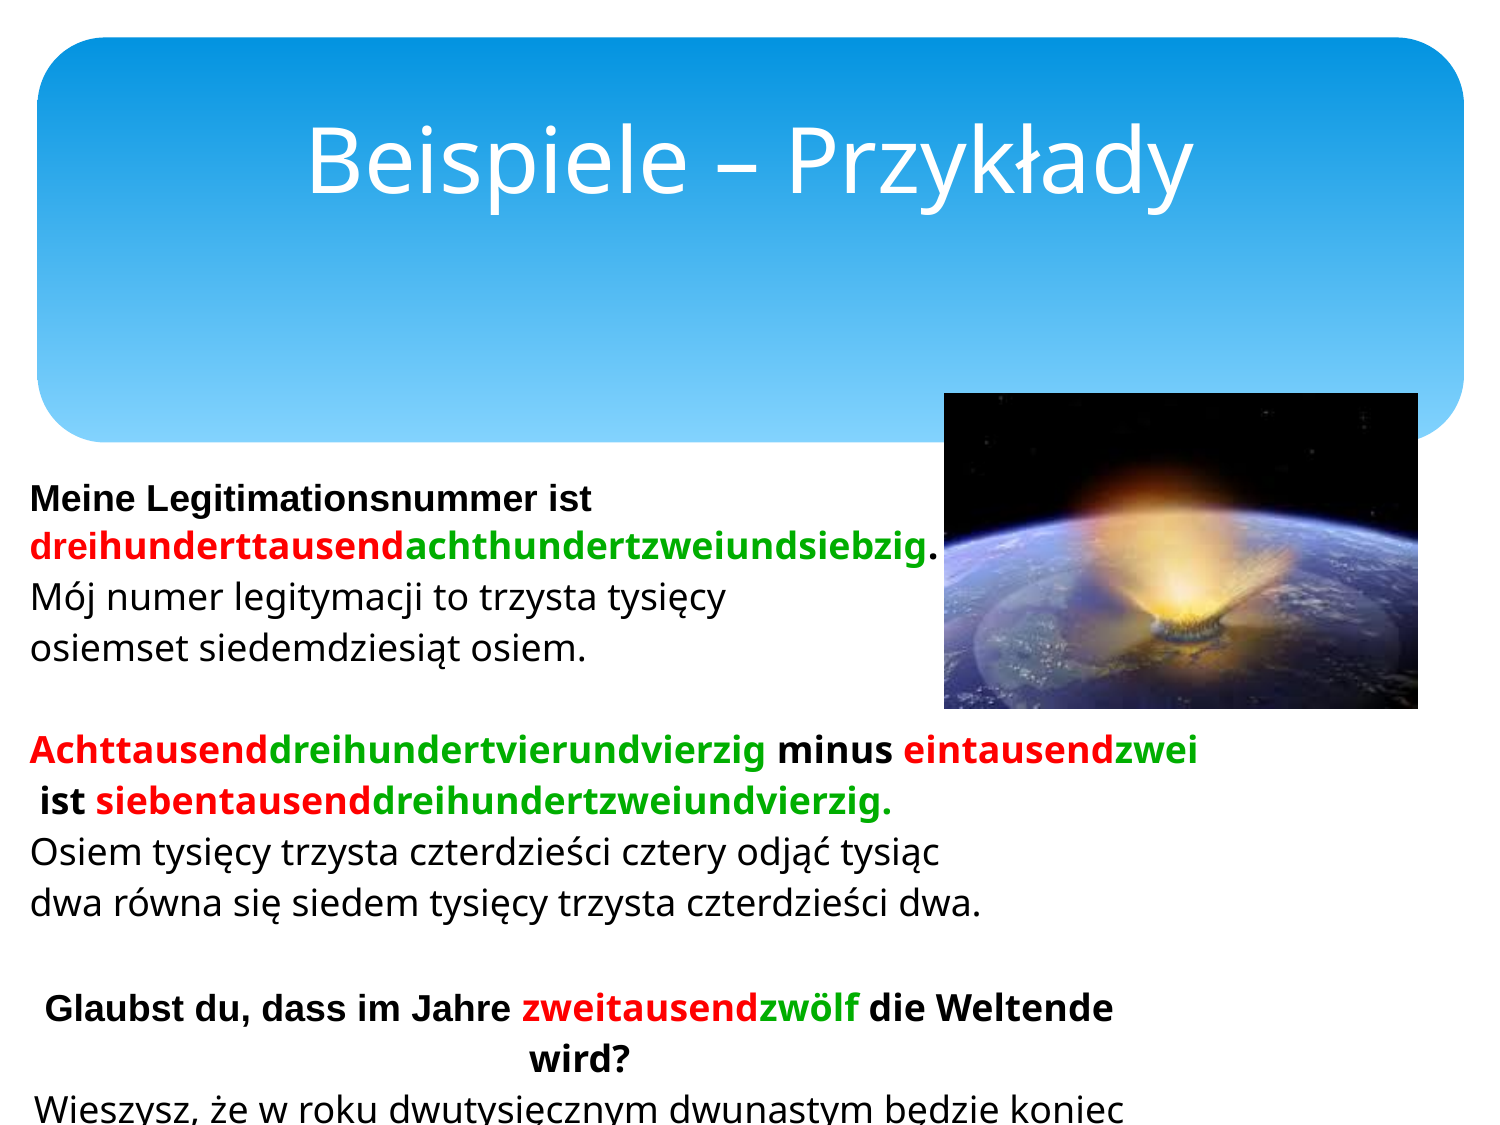

# Beispiele – Przykłady
Meine Legitimationsnummer ist
dreihunderttausendachthundertzweiundsiebzig.
Mój numer legitymacji to trzysta tysięcy
osiemset siedemdziesiąt osiem.
Achttausenddreihundertvierundvierzig minus eintausendzwei
 ist siebentausenddreihundertzweiundvierzig.
Osiem tysięcy trzysta czterdzieści cztery odjąć tysiąc
dwa równa się siedem tysięcy trzysta czterdzieści dwa.
Glaubst du, dass im Jahre zweitausendzwölf die Weltende wird?
Wieszysz, że w roku dwutysięcznym dwunastym będzie koniec świata?